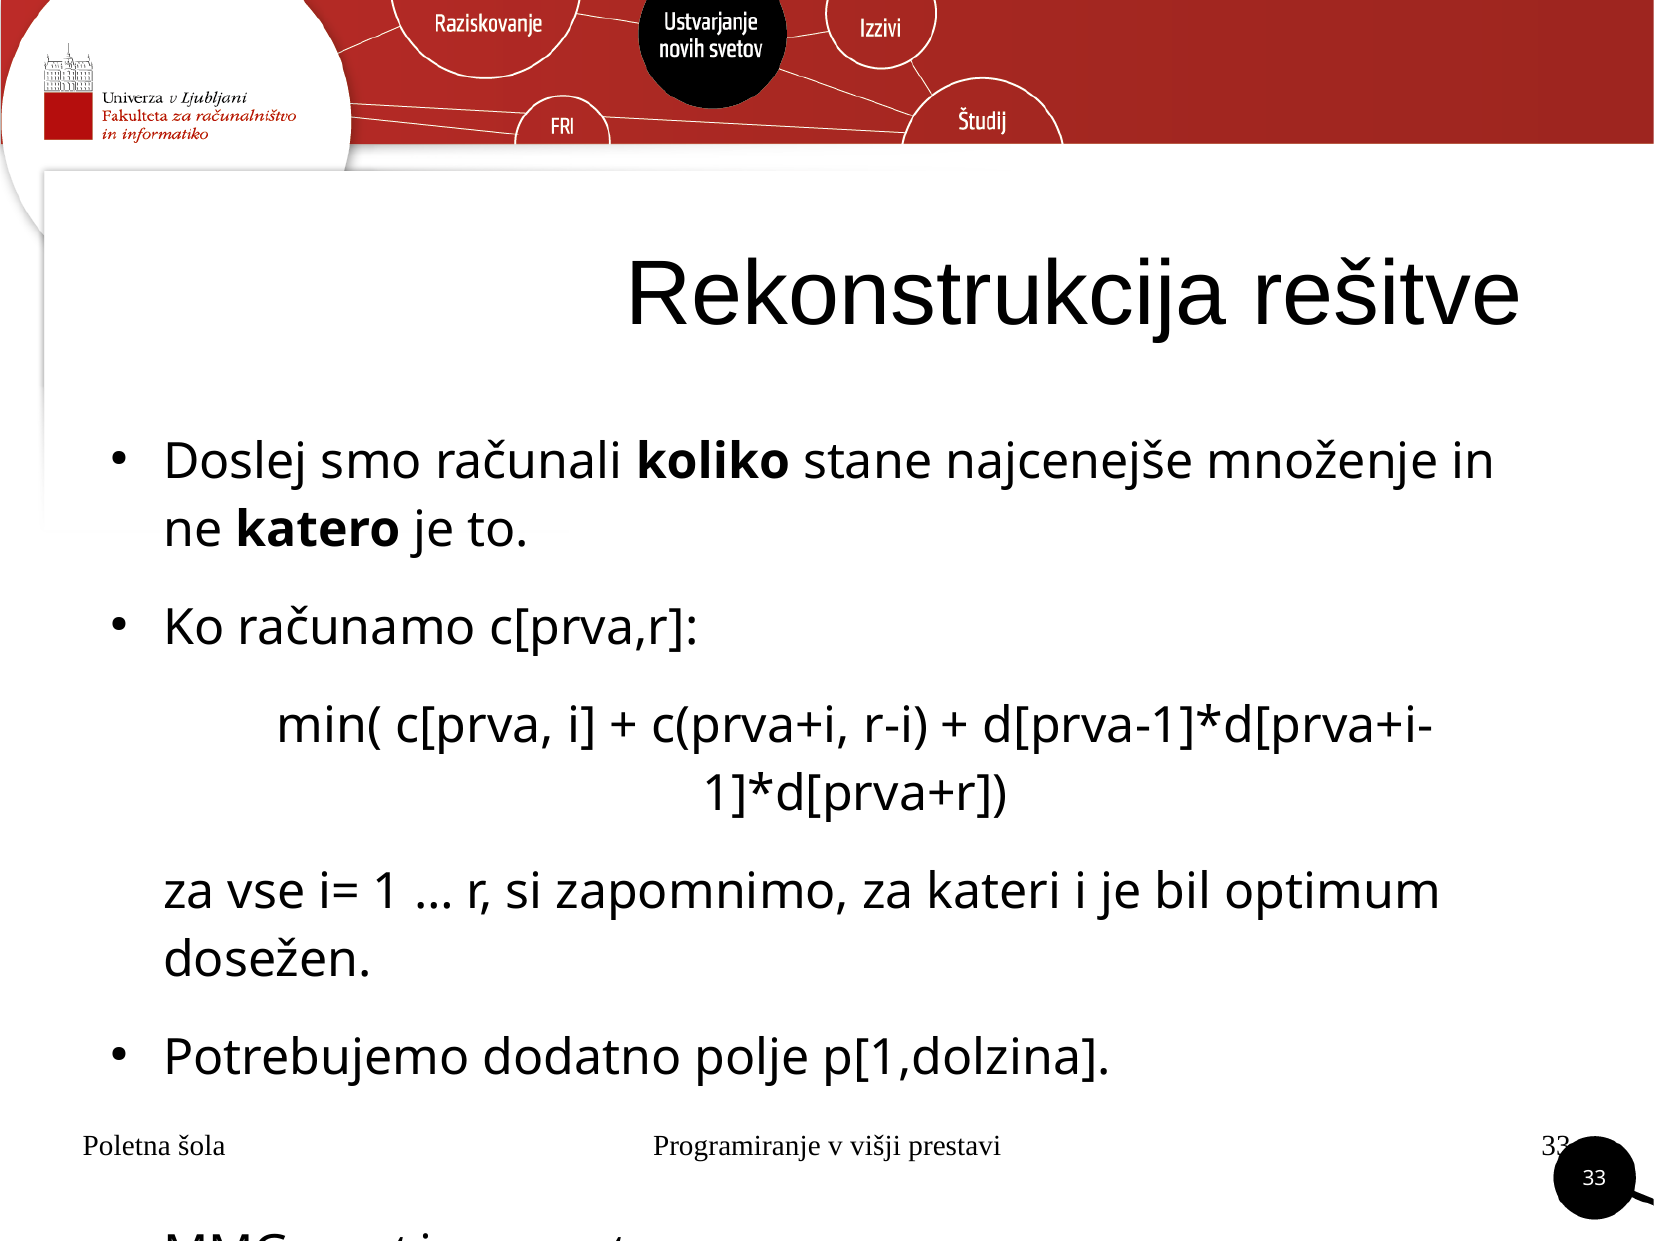

# Rekonstrukcija rešitve
Doslej smo računali koliko stane najcenejše množenje in ne katero je to.
Ko računamo c[prva,r]:
min( c[prva, i] + c(prva+i, r-i) + d[prva-1]*d[prva+i-1]*d[prva+r])
za vse i= 1 … r, si zapomnimo, za kateri i je bil optimum dosežen.
Potrebujemo dodatno polje p[1,dolzina].
MMG, cost in parent
Poletna šola
Programiranje v višji prestavi
33